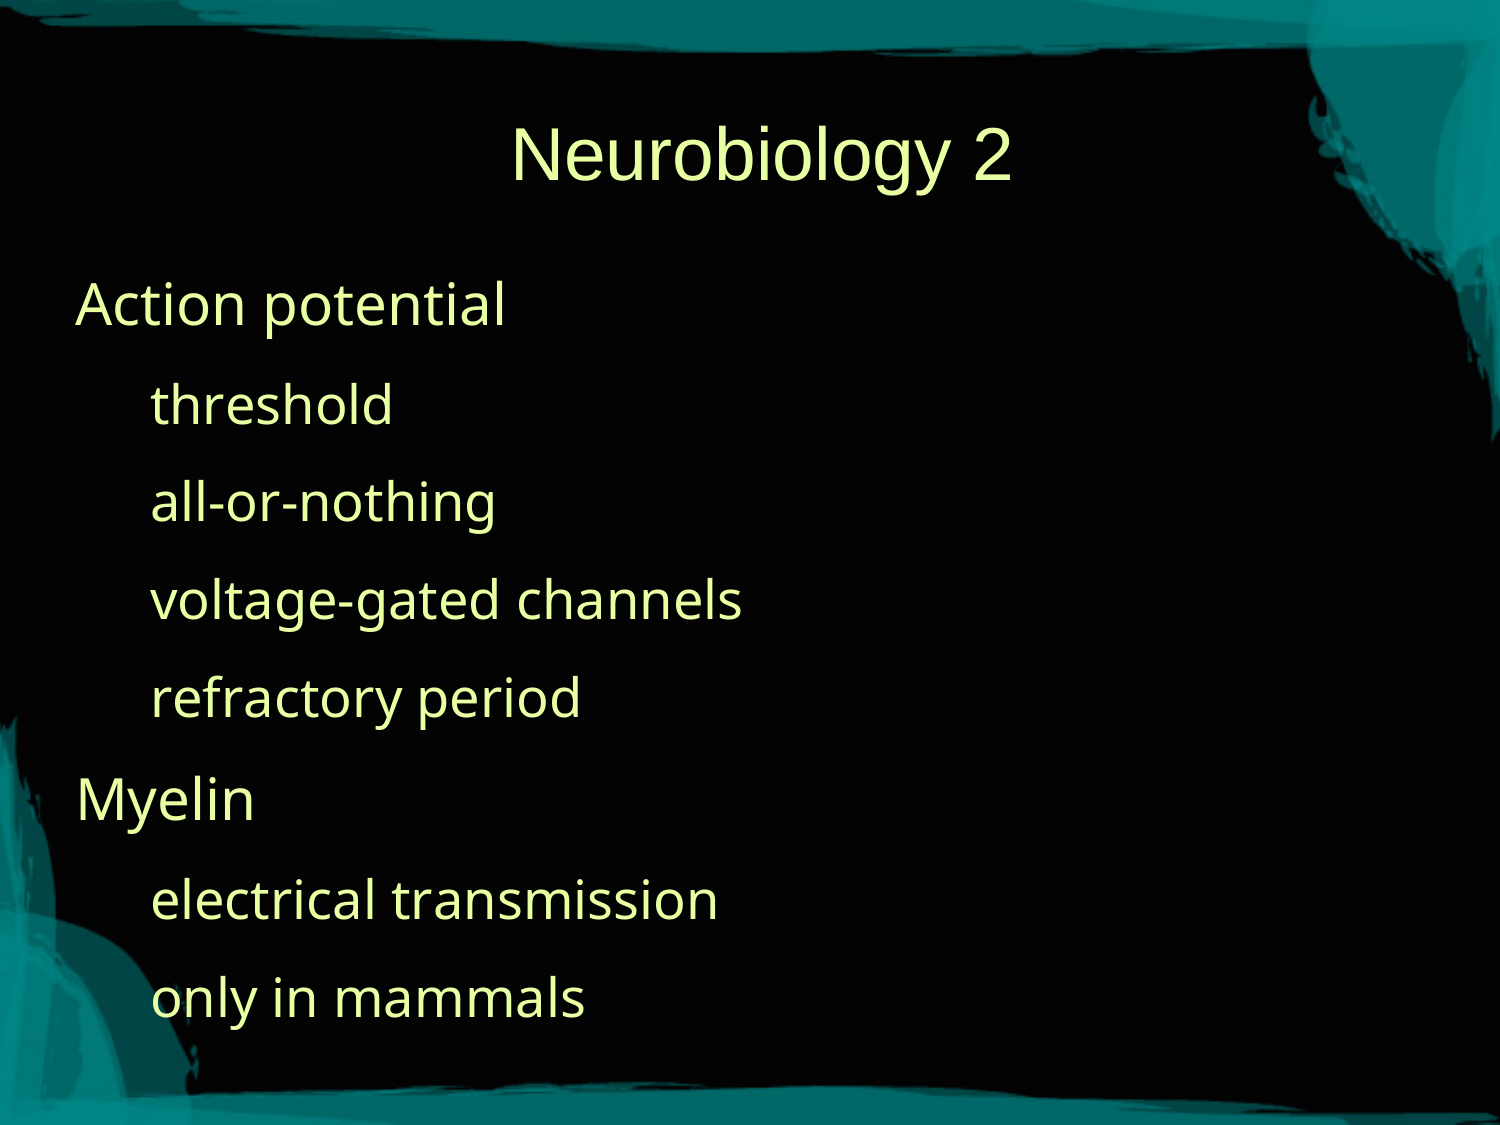

# Neurobiology 2
Action potential
threshold
all-or-nothing
voltage-gated channels
refractory period
Myelin
electrical transmission
only in mammals